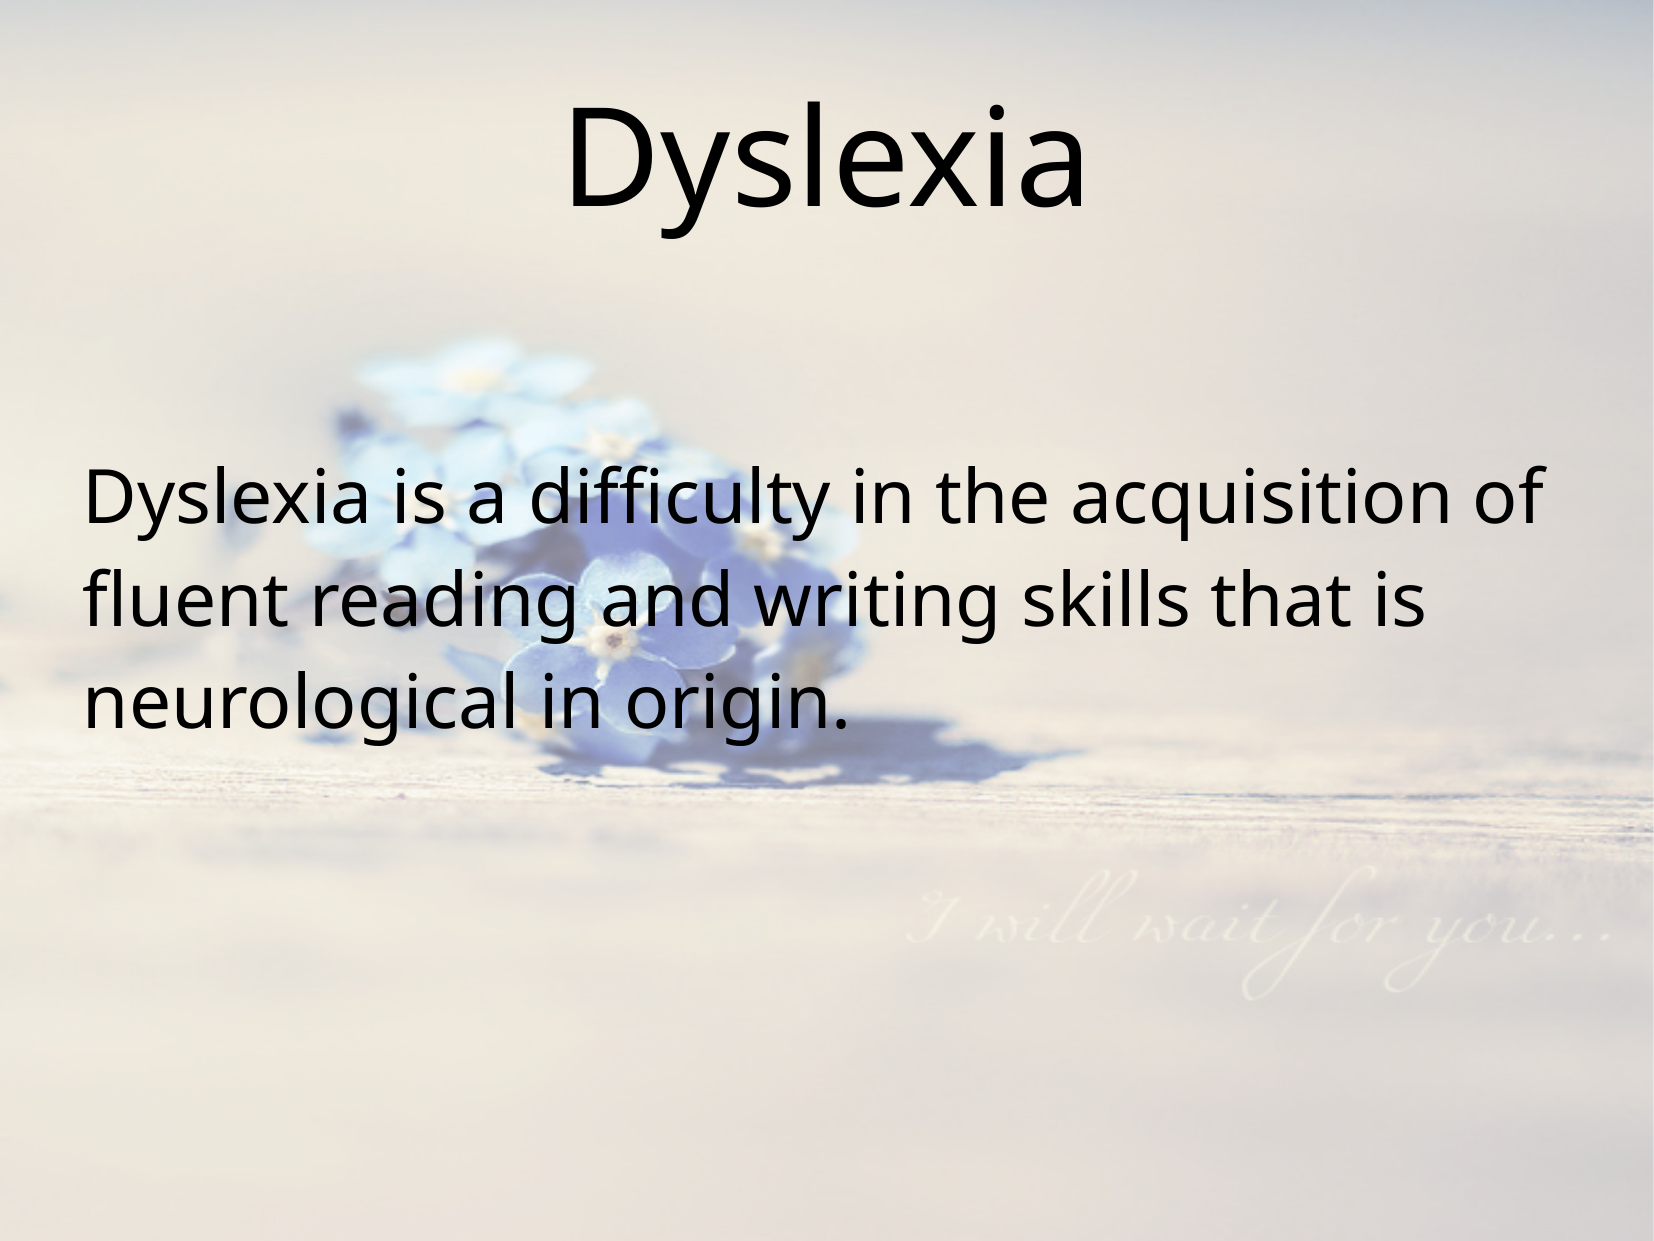

# Dyslexia
Dyslexia is a difficulty in the acquisition of fluent reading and writing skills that is neurological in origin.